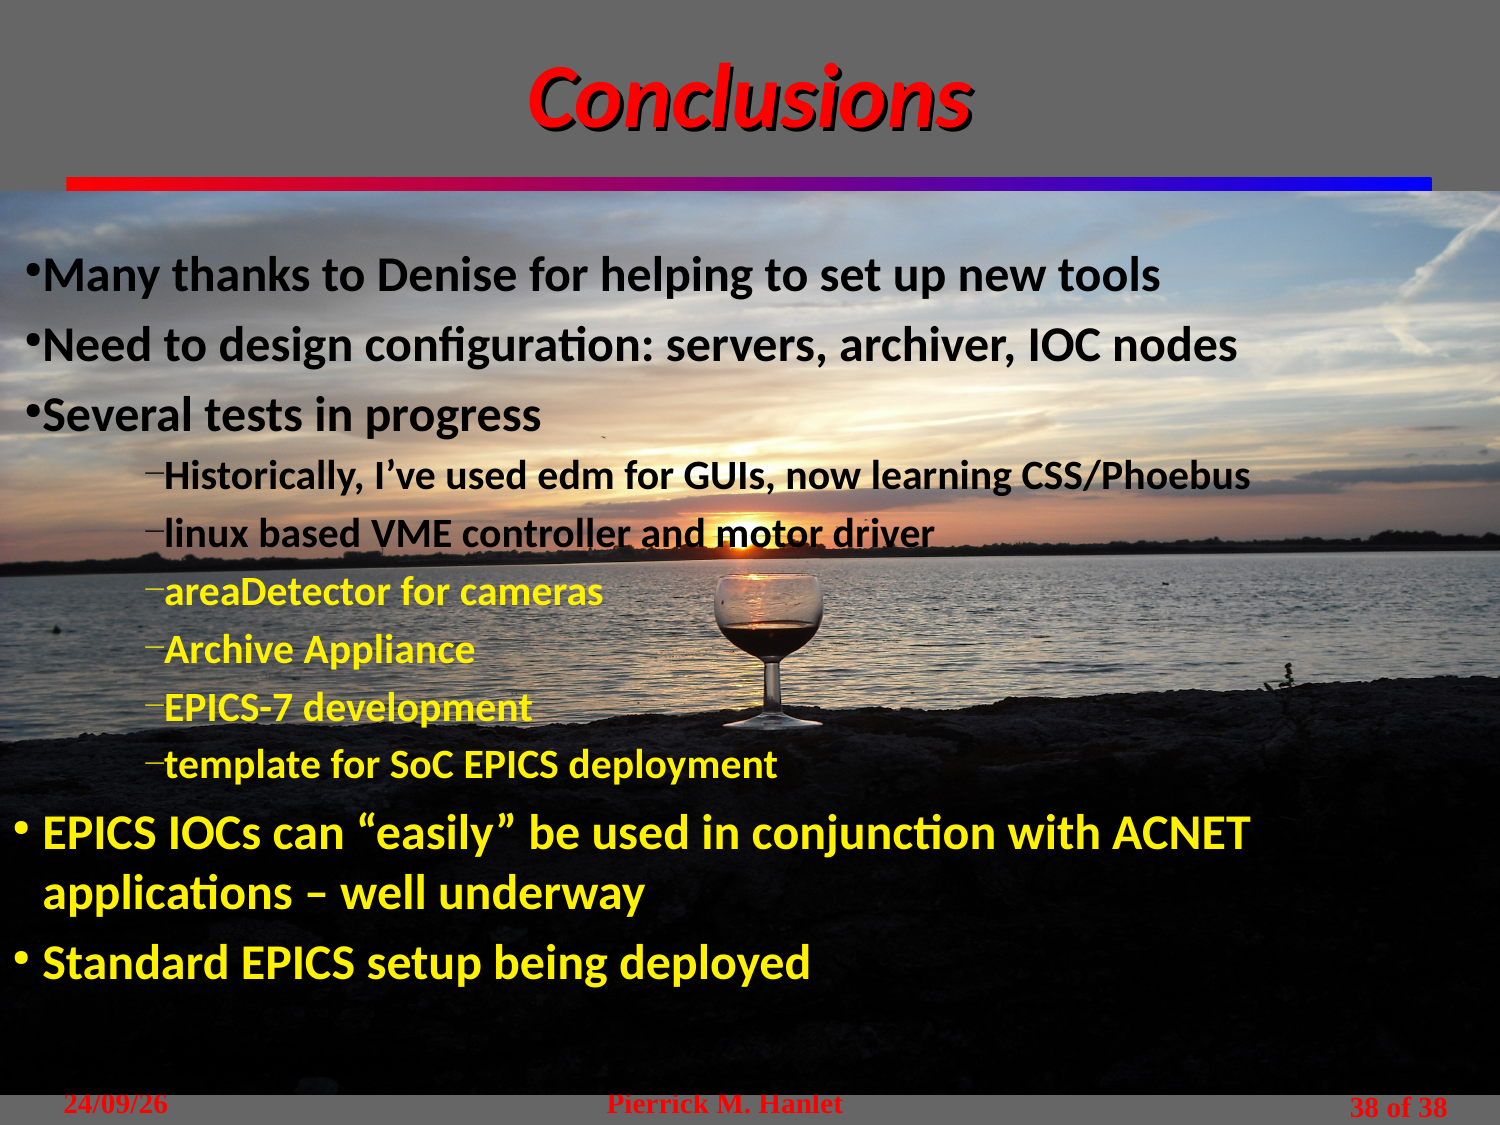

# Conclusions
Many thanks to Denise for helping to set up new tools
Need to design configuration: servers, archiver, IOC nodes
Several tests in progress
Historically, I’ve used edm for GUIs, now learning CSS/Phoebus
linux based VME controller and motor driver
areaDetector for cameras
Archive Appliance
EPICS-7 development
template for SoC EPICS deployment
EPICS IOCs can “easily” be used in conjunction with ACNET applications – well underway
Standard EPICS setup being deployed
38
Pierrick Hanlet